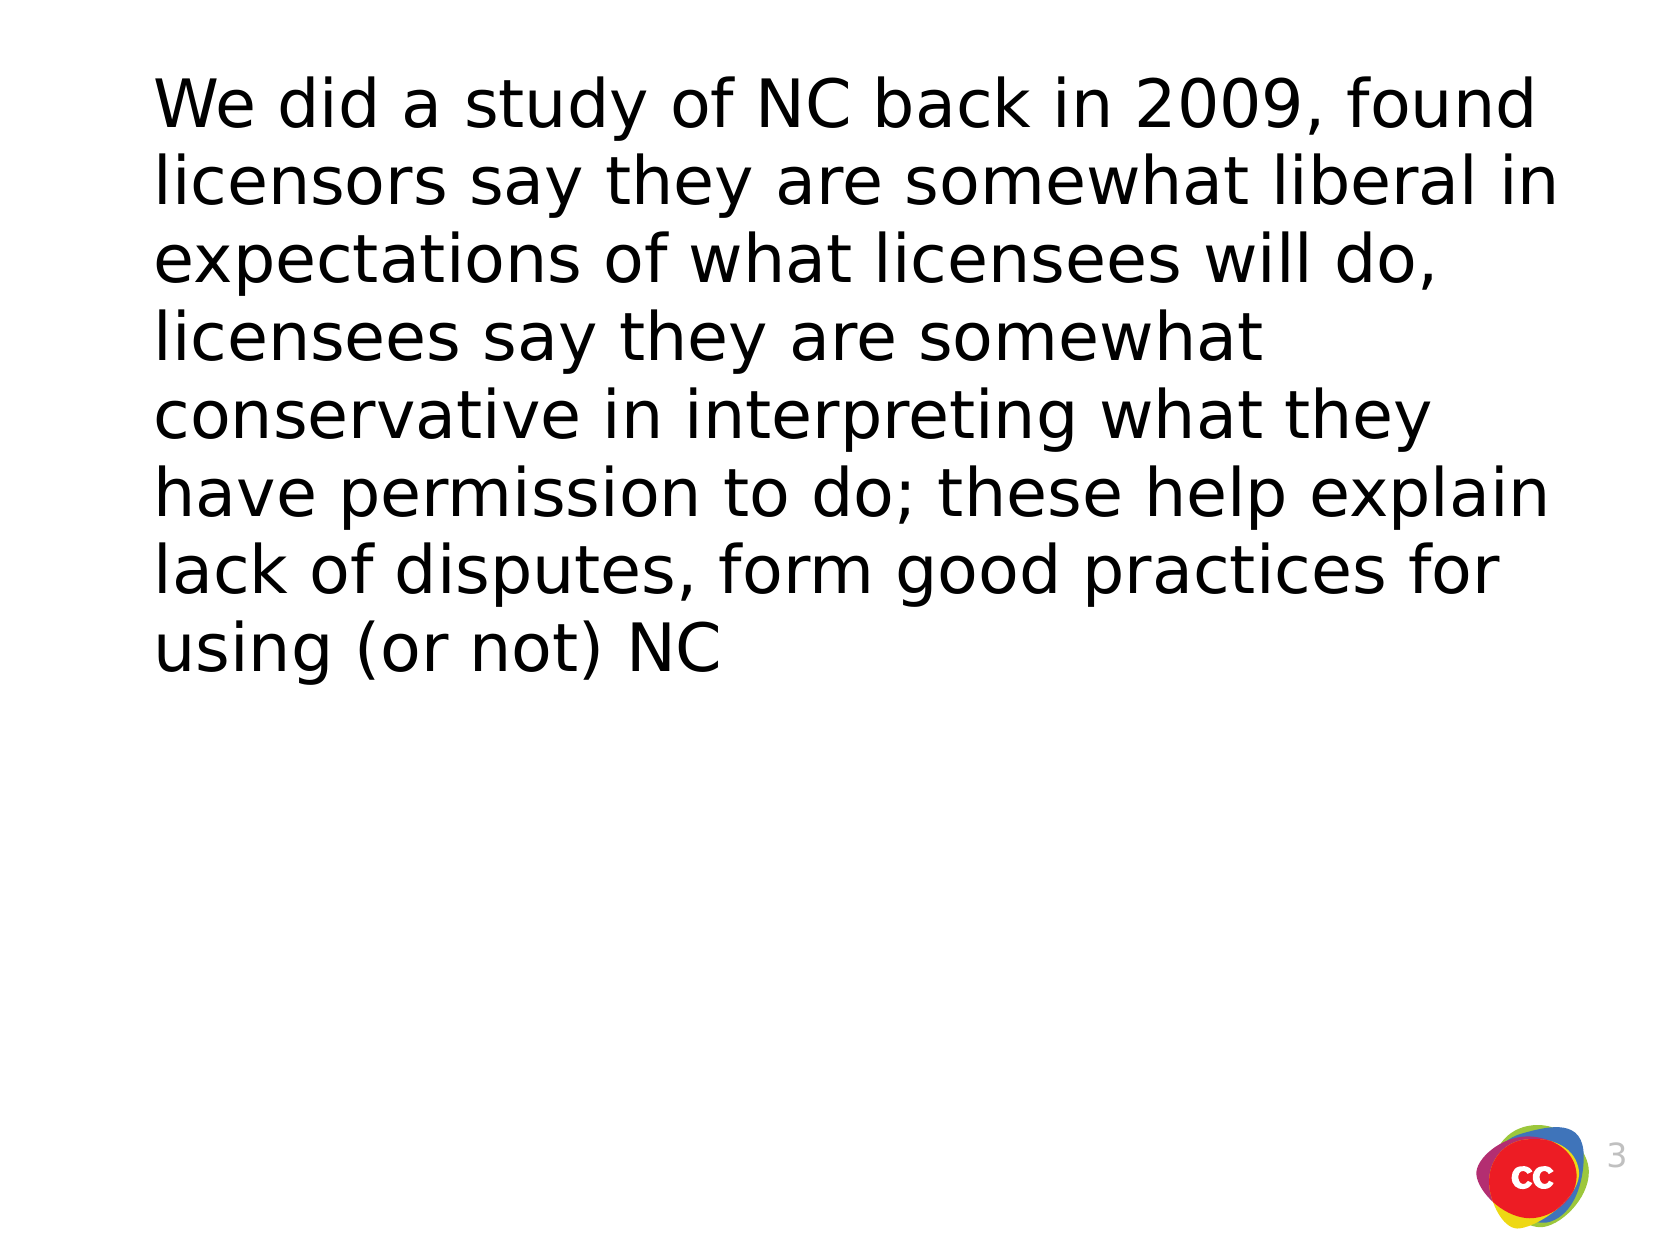

# We did a study of NC back in 2009, found licensors say they are somewhat liberal in expectations of what licensees will do, licensees say they are somewhat conservative in interpreting what they have permission to do; these help explain lack of disputes, form good practices for using (or not) NC